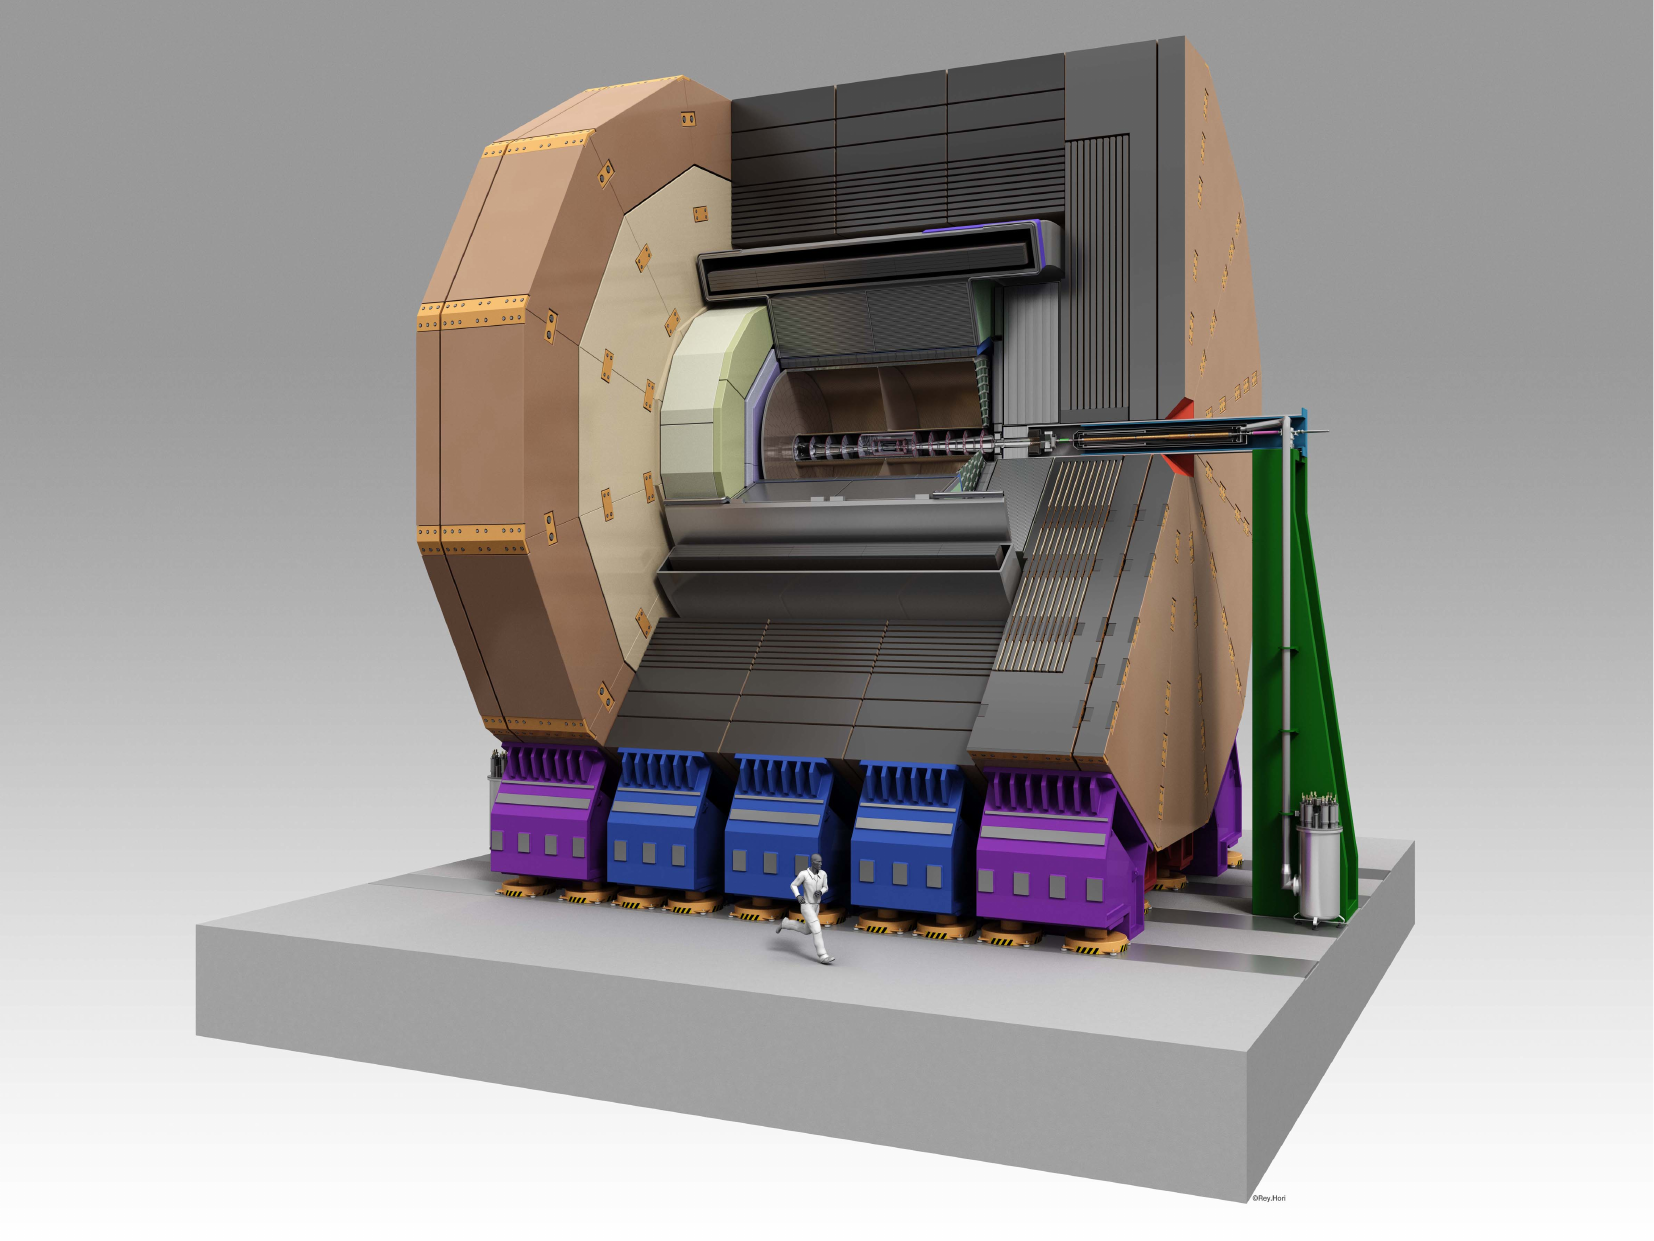

12-9-2008
T. Behnke: The ILD Detector Concept
40